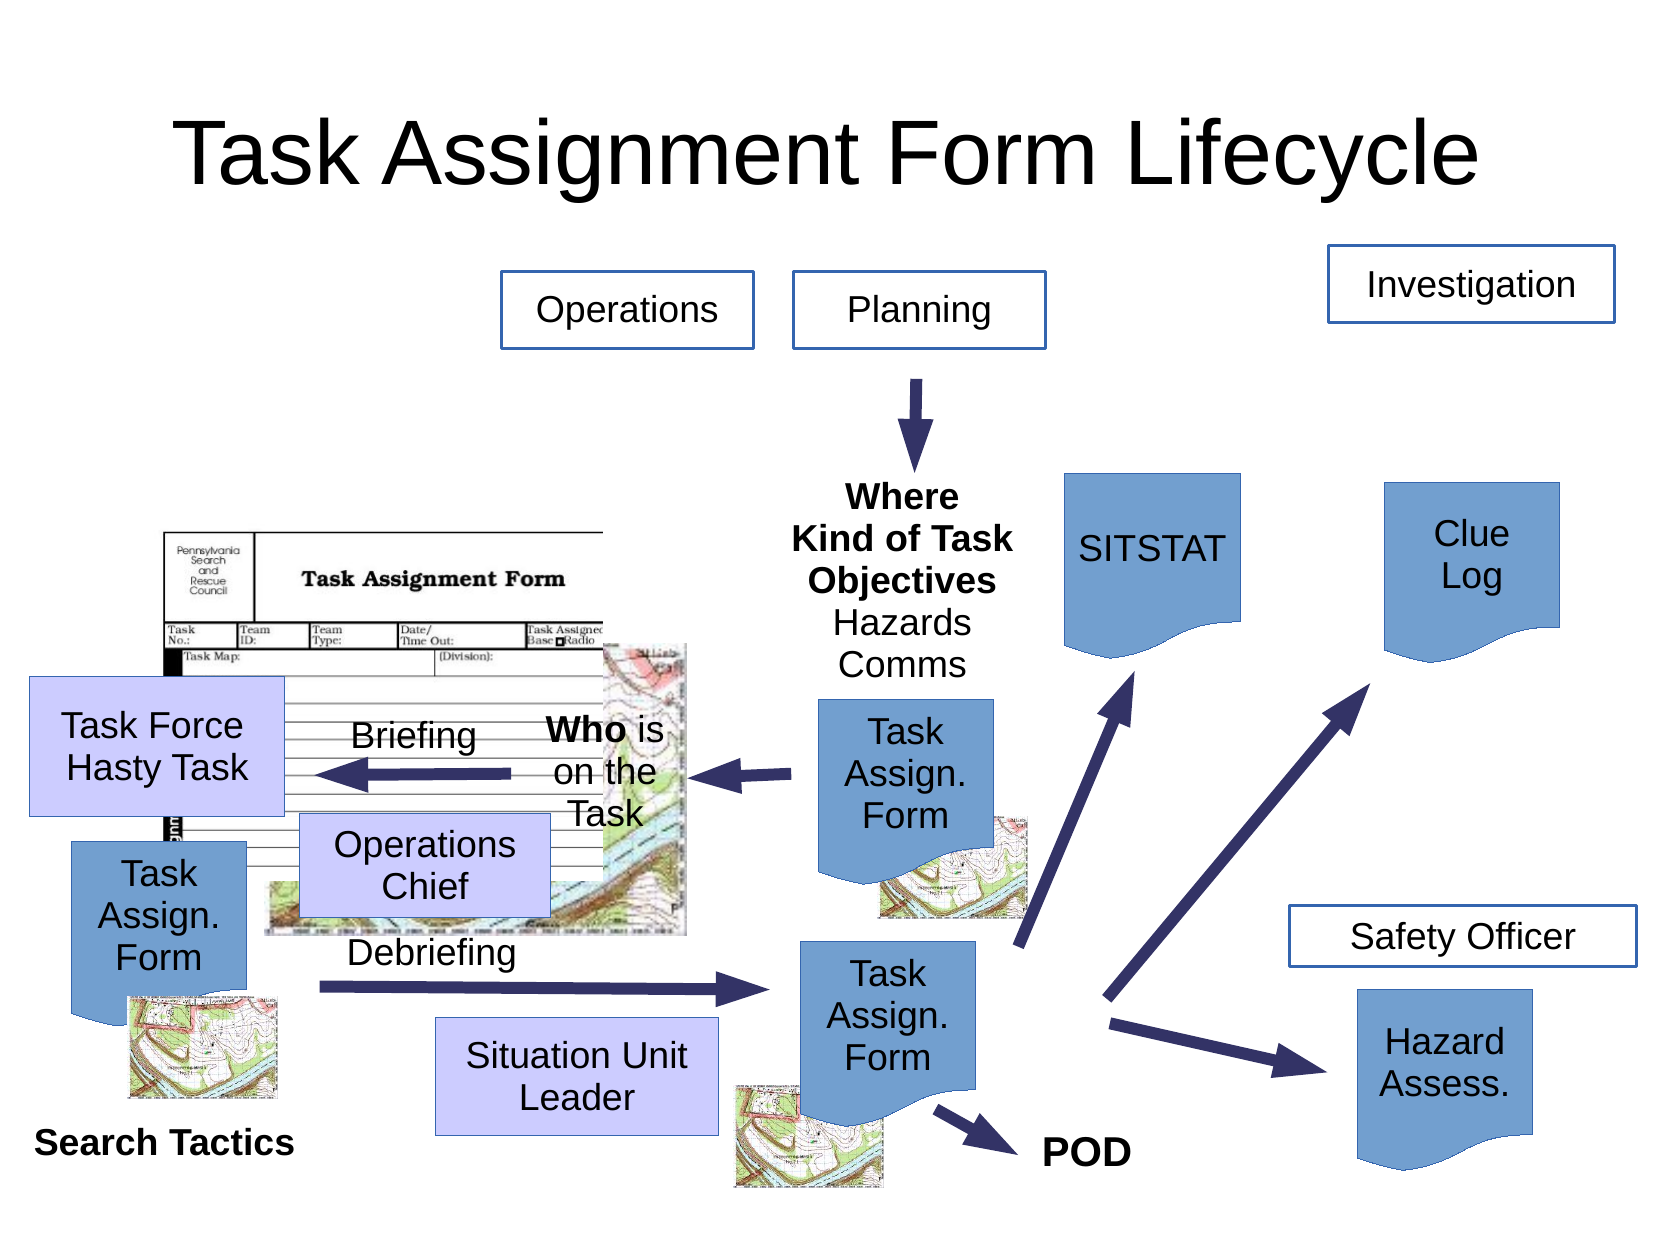

# Task Assignment Form Lifecycle
Investigation
Operations
Planning
Where
Kind of Task
Objectives
Hazards
Comms
SITSTAT
Clue
Log
Safety Officer
Hazard
Assess.
POD
Task Force
Hasty Task
Briefing
Operations
Chief
Task
Assign.
Form
Search Tactics
Task
Assign.
Form
Who is
on the
Task
Debriefing
Task
Assign.
Form
Situation Unit
Leader